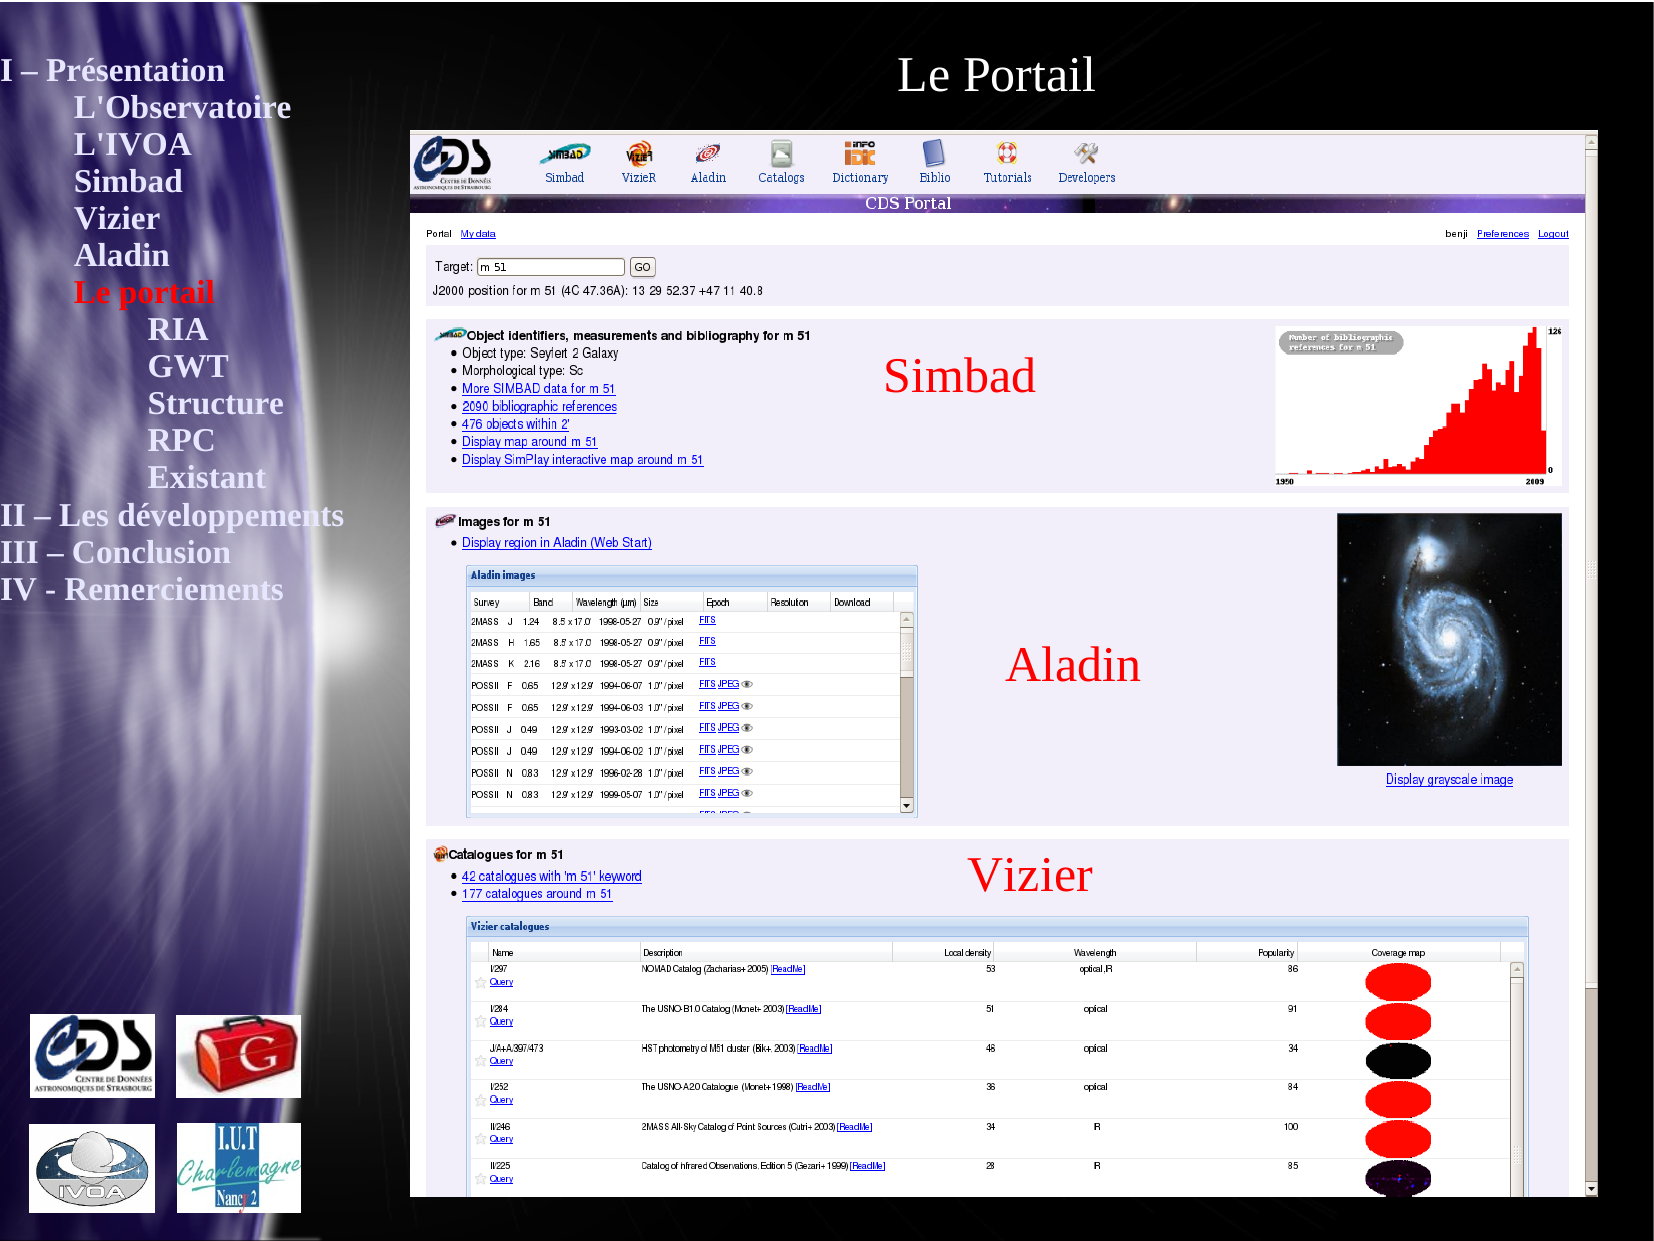

# I – Présentation L'Observatoire L'IVOA Simbad Vizier Aladin Le portail RIA GWT Structure RPC Existant II – Les développements III – Conclusion IV - Remerciements
Le Portail
Simbad
Aladin
Vizier